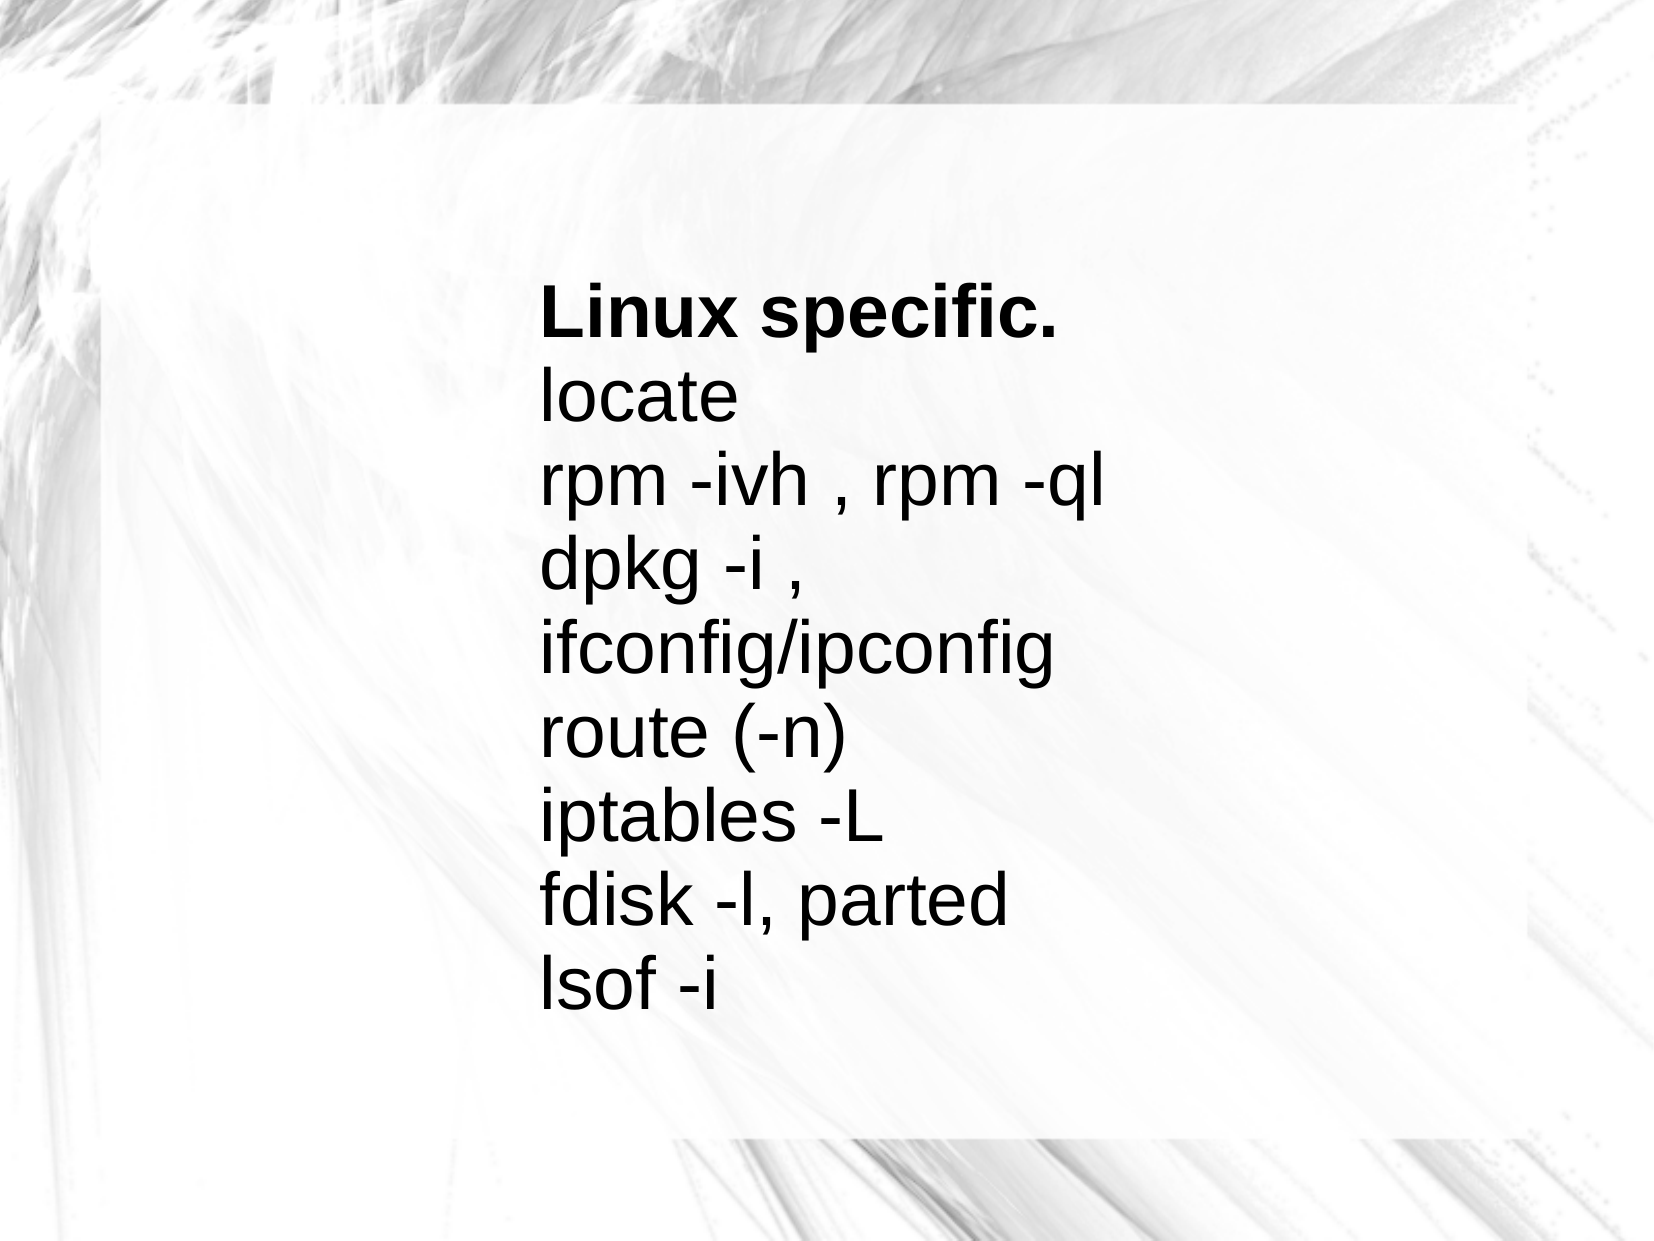

Linux specific.
locate
rpm -ivh , rpm -ql
dpkg -i ,
ifconfig/ipconfig
route (-n)
iptables -L
fdisk -l, parted
lsof -i